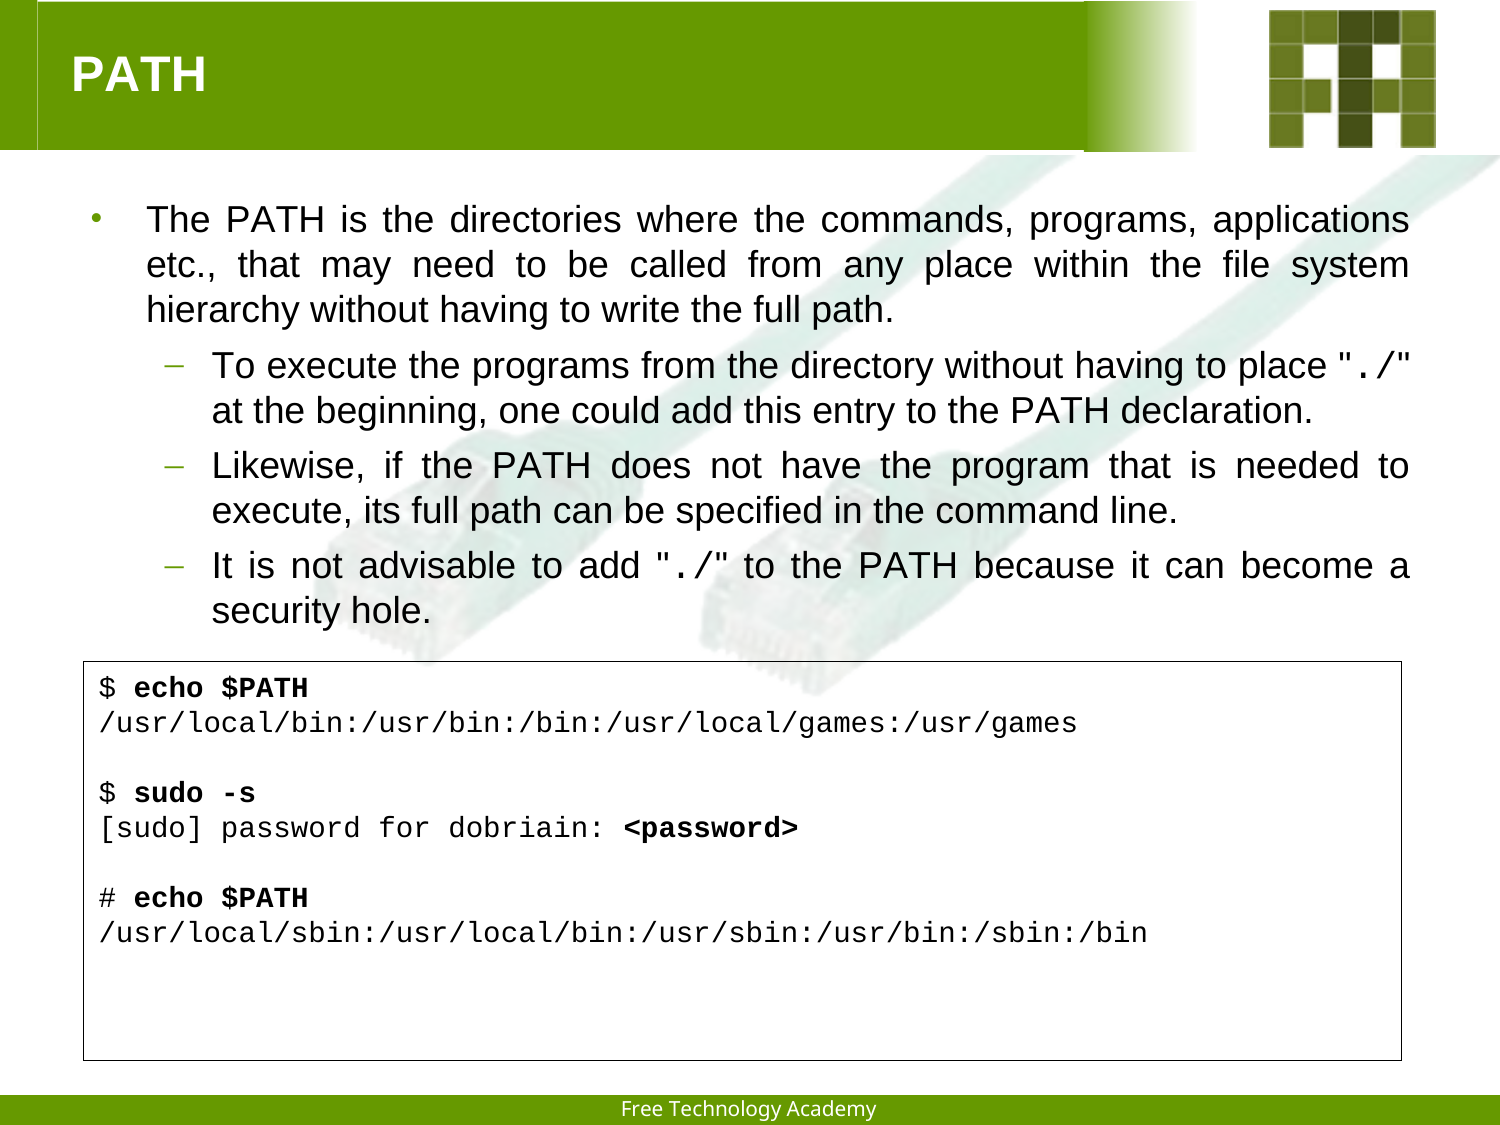

# PATH
The PATH is the directories where the commands, programs, applications etc., that may need to be called from any place within the file system hierarchy without having to write the full path.
To execute the programs from the directory without having to place "./" at the beginning, one could add this entry to the PATH declaration.
Likewise, if the PATH does not have the program that is needed to execute, its full path can be specified in the command line.
It is not advisable to add "./" to the PATH because it can become a security hole.
$ echo $PATH
/usr/local/bin:/usr/bin:/bin:/usr/local/games:/usr/games
$ sudo -s
[sudo] password for dobriain: <password>
# echo $PATH
/usr/local/sbin:/usr/local/bin:/usr/sbin:/usr/bin:/sbin:/bin